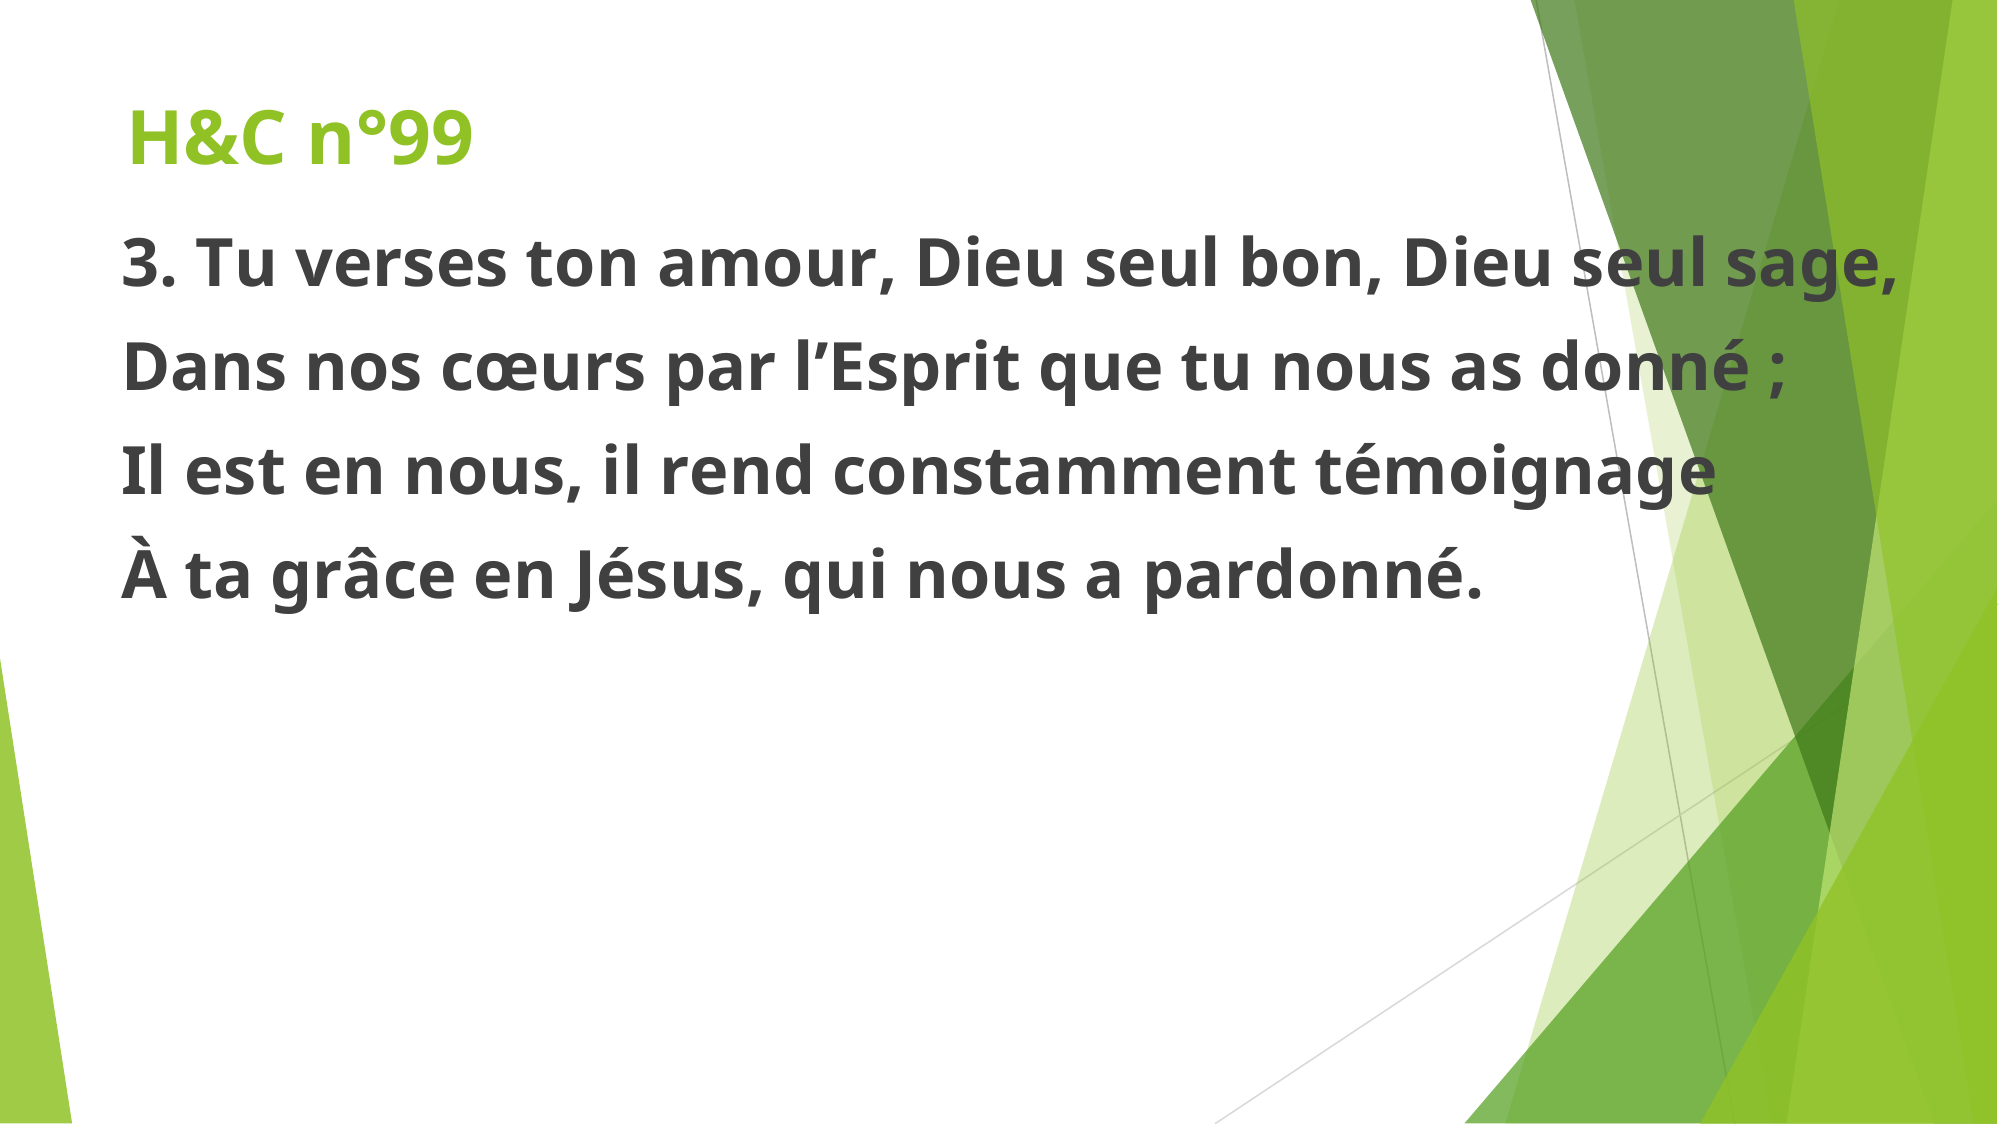

H&C n°99
3. Tu verses ton amour, Dieu seul bon, Dieu seul sage,
Dans nos cœurs par l’Esprit que tu nous as donné ;
Il est en nous, il rend constamment témoignage
À ta grâce en Jésus, qui nous a pardonné.